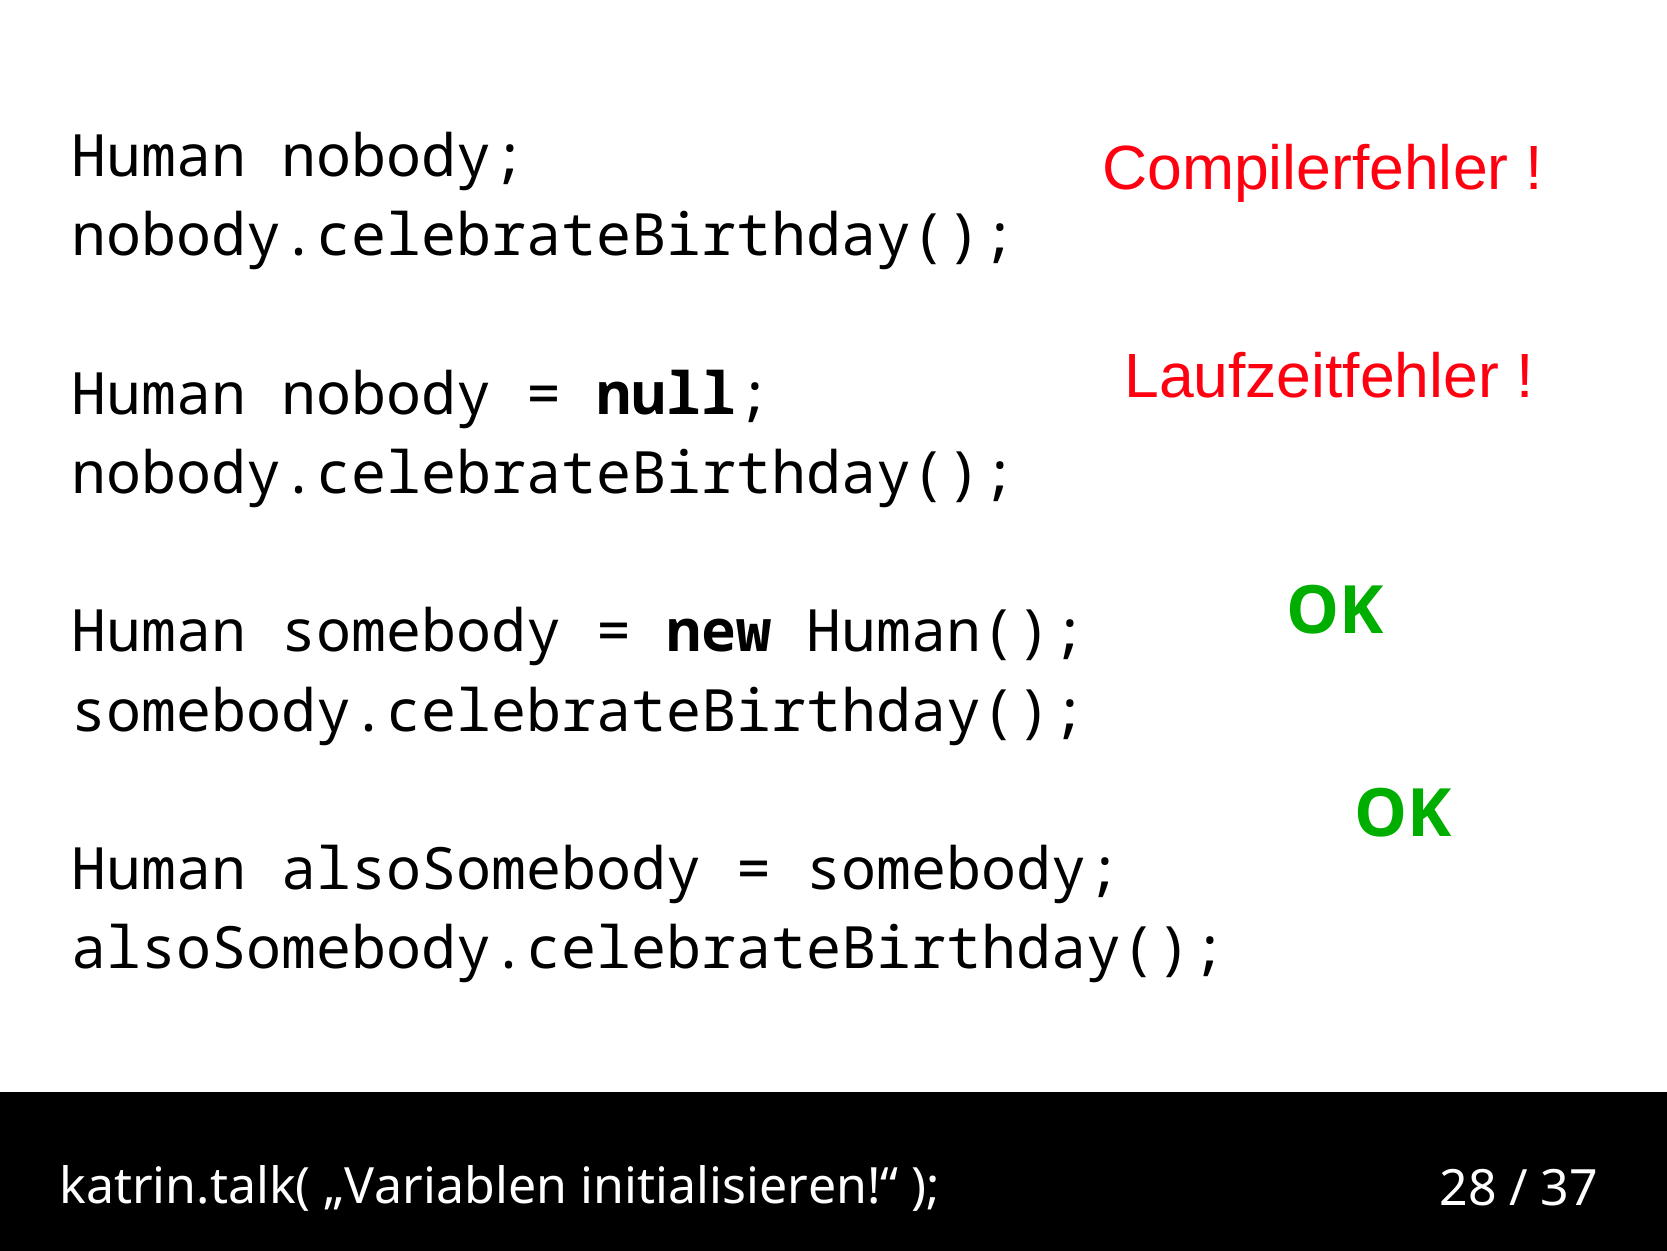

Human nobody;
nobody.celebrateBirthday();
Human nobody = null;
nobody.celebrateBirthday();
Human somebody = new Human();
somebody.celebrateBirthday();
Human alsoSomebody = somebody;
alsoSomebody.celebrateBirthday();
Compilerfehler !
Laufzeitfehler !
OK
OK
katrin.talk( „Variablen initialisieren!“ );
28